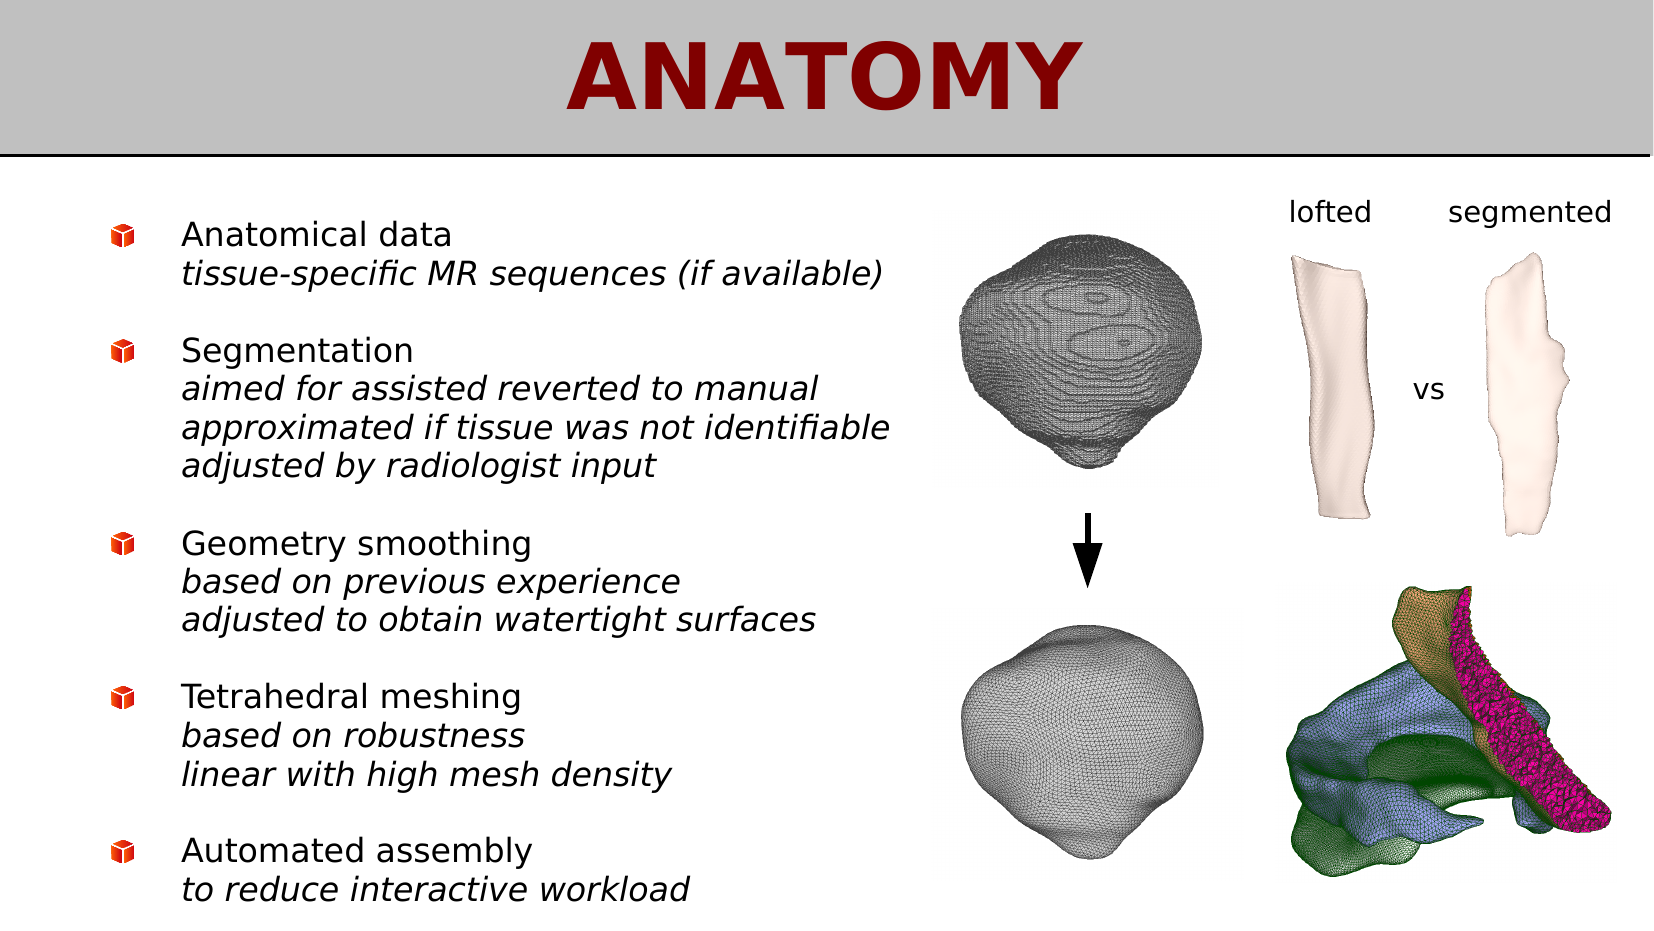

ANATOMY
lofted
segmented
Anatomical data
tissue-specific MR sequences (if available)
Segmentation
aimed for assisted reverted to manual
approximated if tissue was not identifiable
adjusted by radiologist input
Geometry smoothing
based on previous experience
adjusted to obtain watertight surfaces
Tetrahedral meshing
based on robustness
linear with high mesh density
Automated assembly
to reduce interactive workload
vs